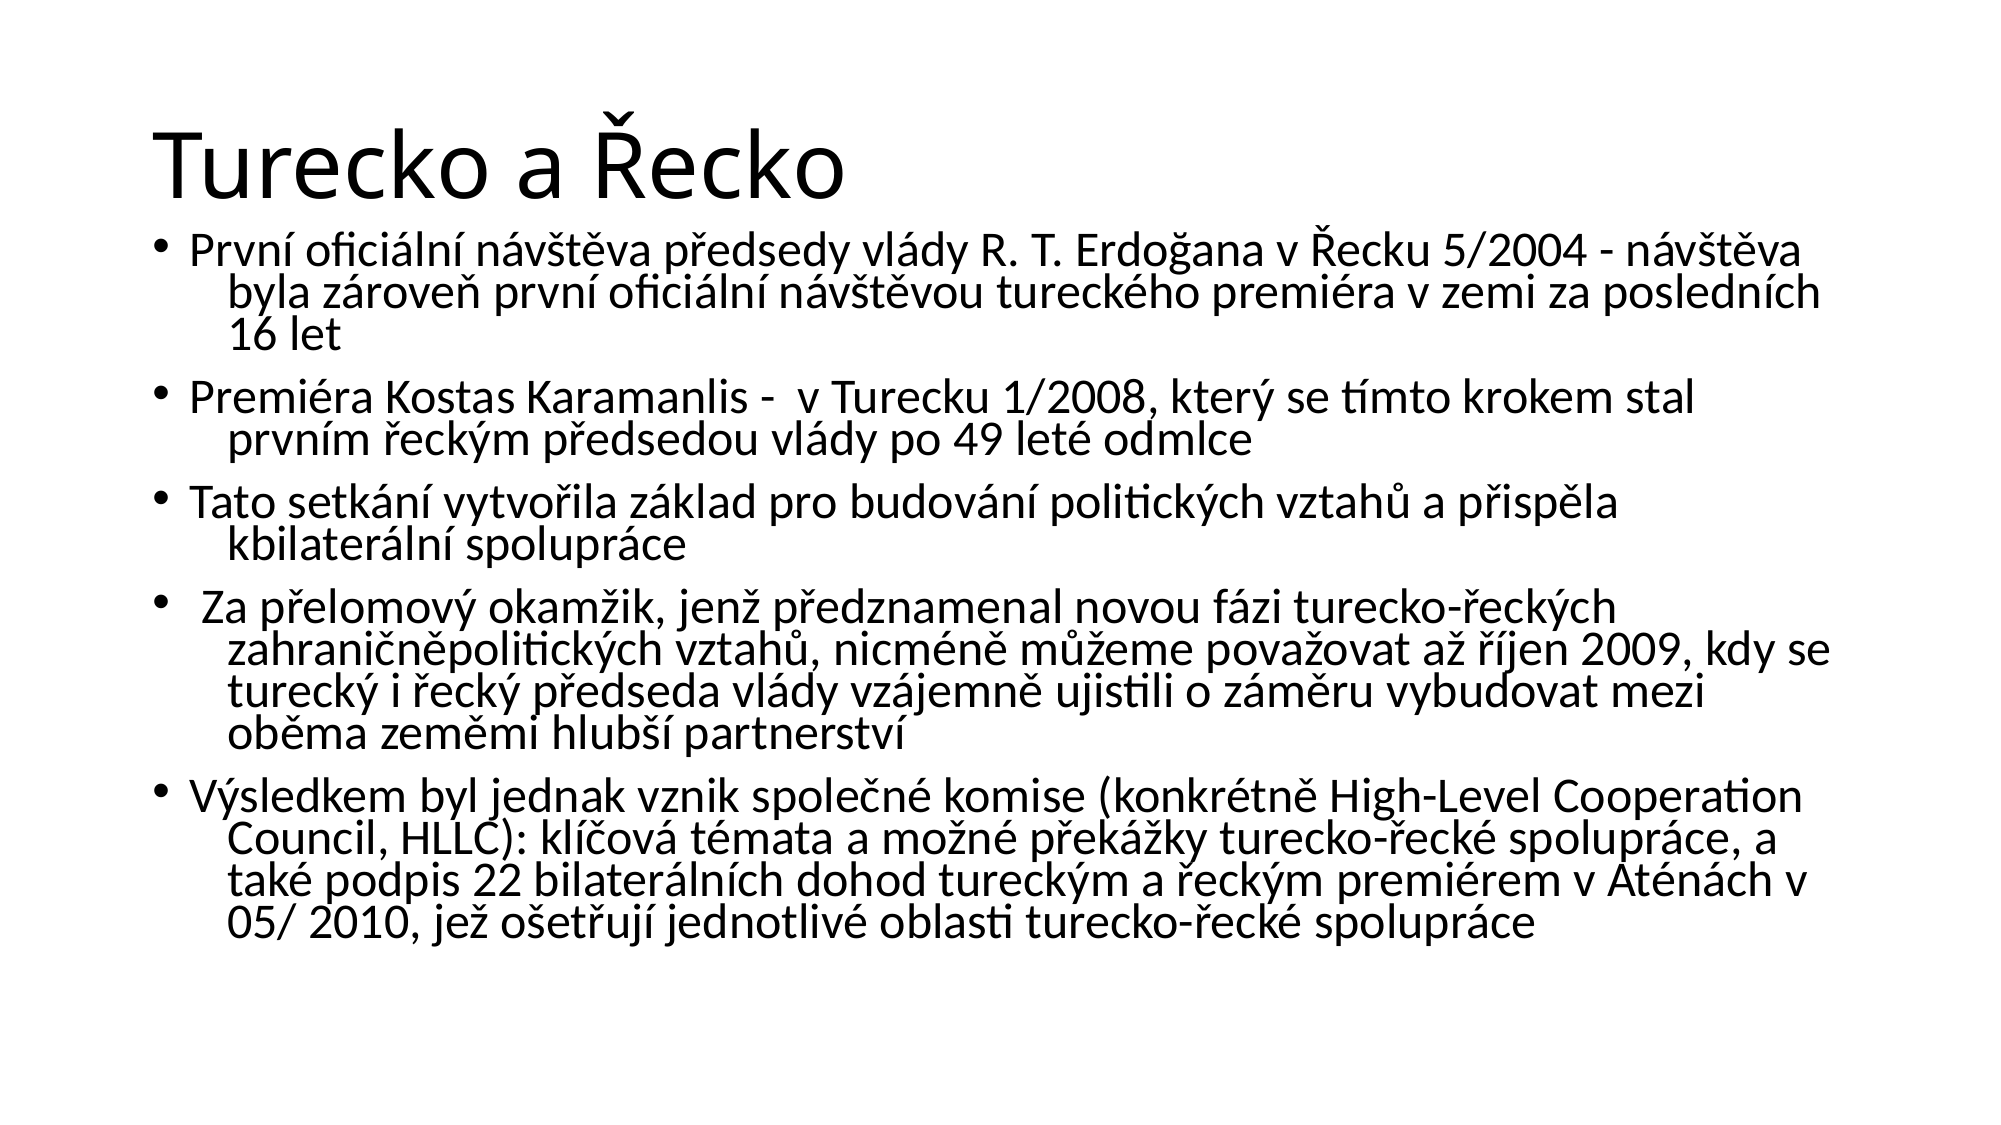

# Turecko a Řecko
První oficiální návštěva předsedy vlády R. T. Erdoğana v Řecku 5/2004 - návštěva byla zároveň první oficiální návštěvou tureckého premiéra v zemi za posledních 16 let
Premiéra Kostas Karamanlis - v Turecku 1/2008, který se tímto krokem stal prvním řeckým předsedou vlády po 49 leté odmlce
Tato setkání vytvořila základ pro budování politických vztahů a přispěla kbilaterální spolupráce
 Za přelomový okamžik, jenž předznamenal novou fázi turecko-řeckých zahraničněpolitických vztahů, nicméně můžeme považovat až říjen 2009, kdy se turecký i řecký předseda vlády vzájemně ujistili o záměru vybudovat mezi oběma zeměmi hlubší partnerství
Výsledkem byl jednak vznik společné komise (konkrétně High-Level Cooperation Council, HLLC): klíčová témata a možné překážky turecko-řecké spolupráce, a také podpis 22 bilaterálních dohod tureckým a řeckým premiérem v Aténách v 05/ 2010, jež ošetřují jednotlivé oblasti turecko-řecké spolupráce